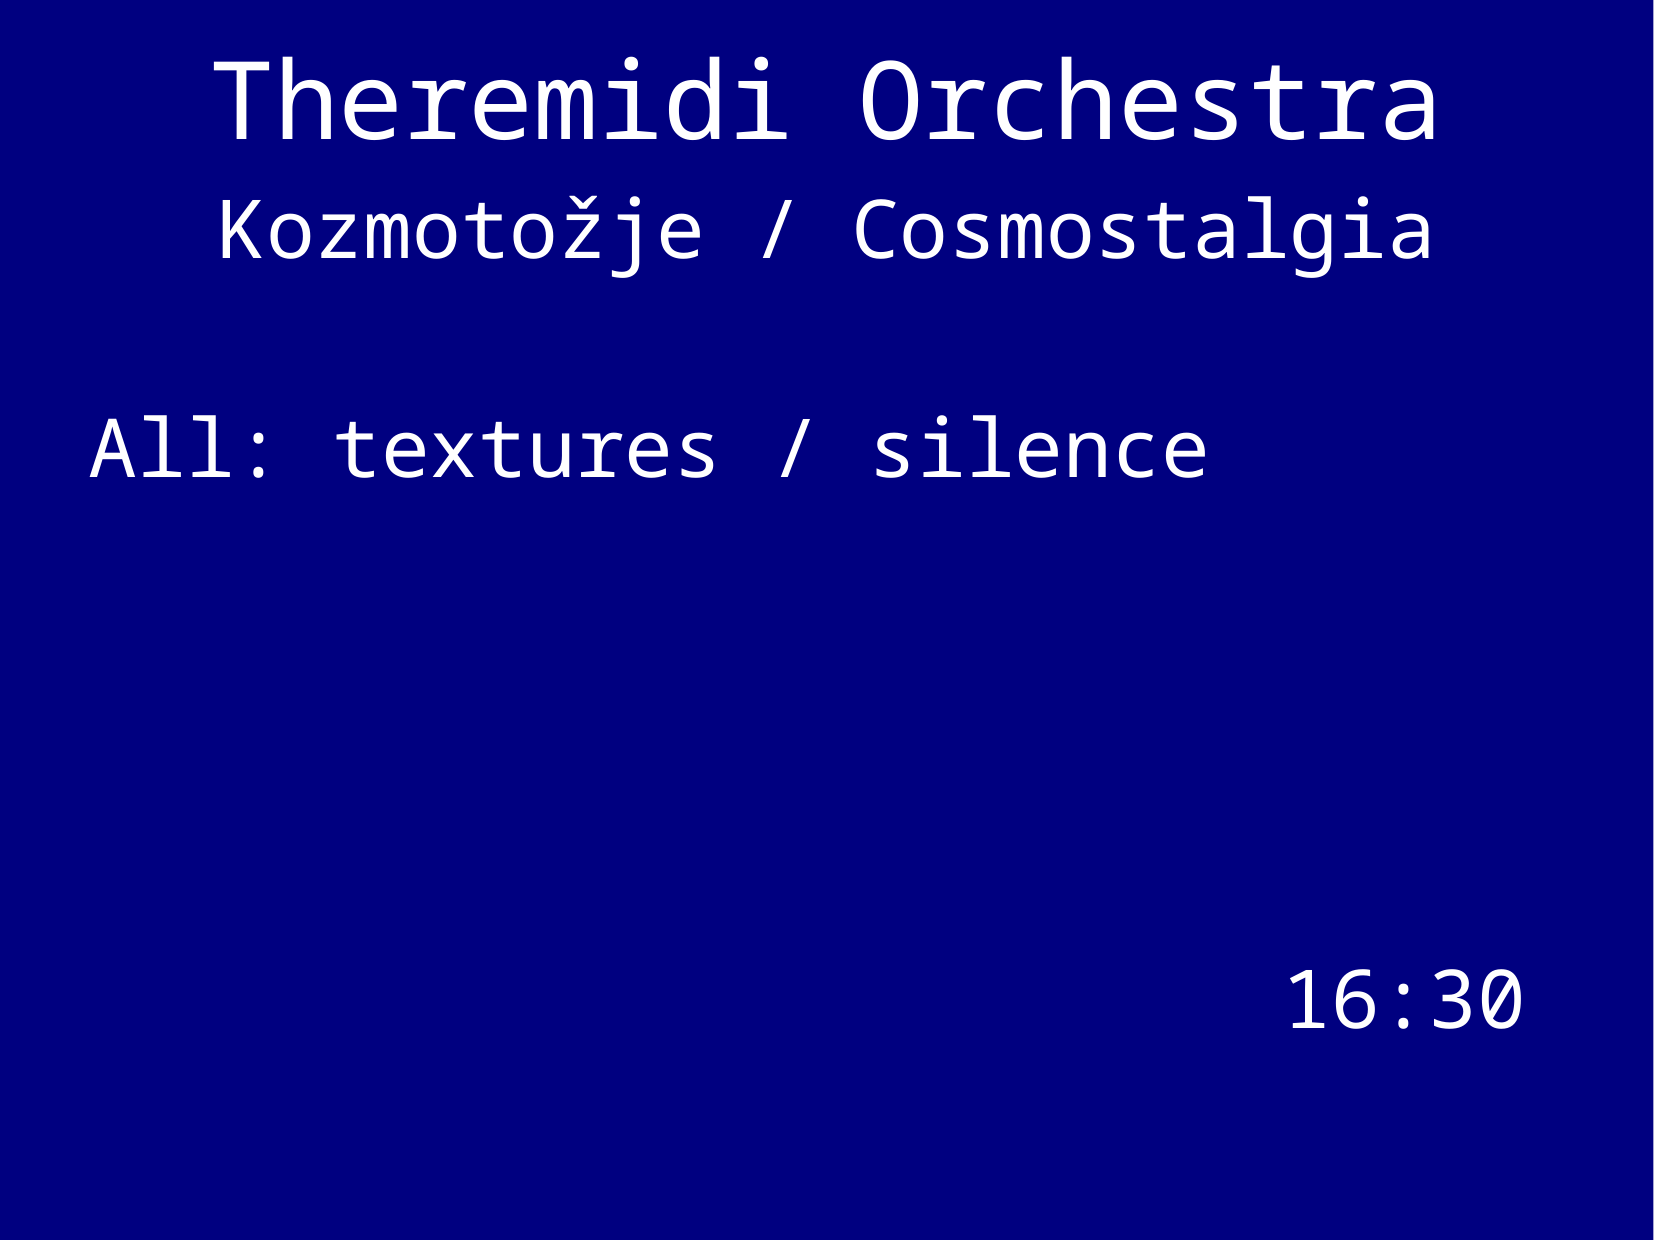

# Theremidi Orchestra Kozmotožje / Cosmostalgia
All: textures / silence
16:30